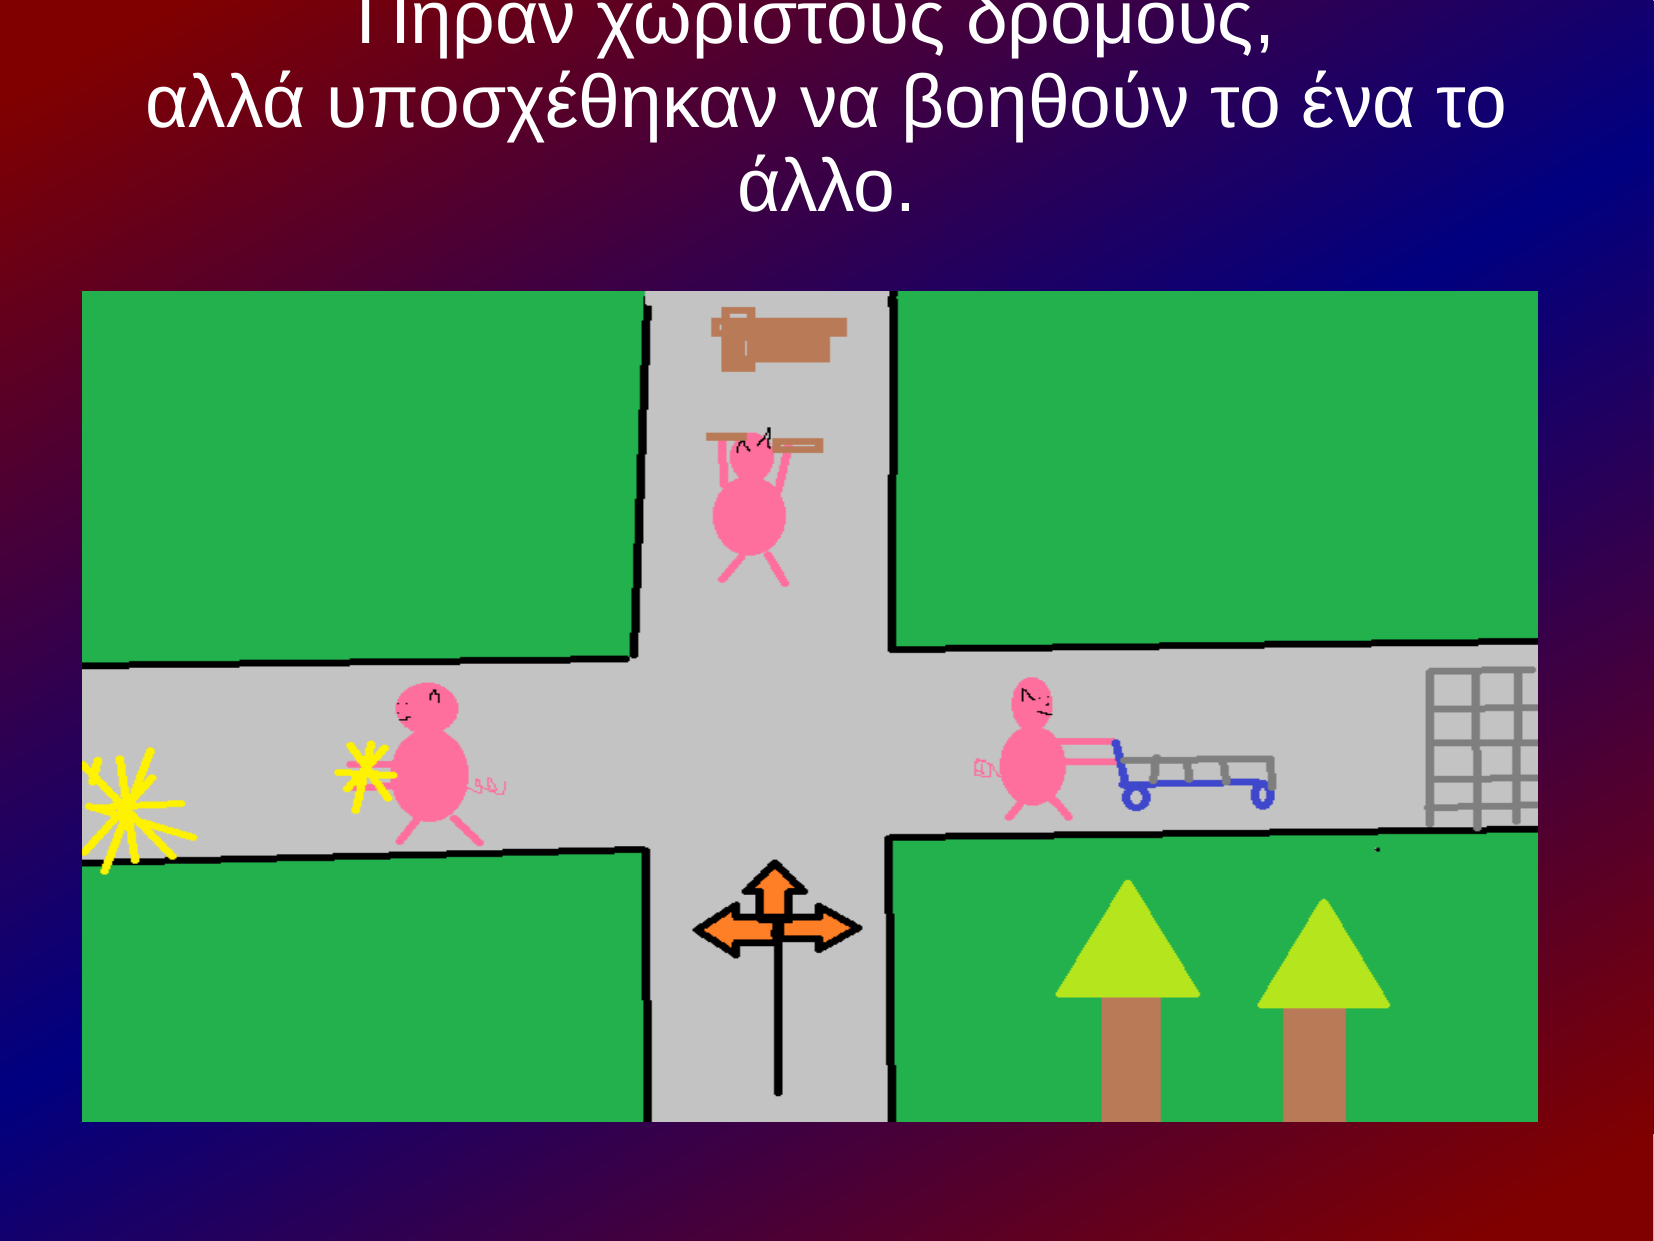

# Πήραν χωριστούς δρόμους, αλλά υποσχέθηκαν να βοηθούν το ένα το άλλο.